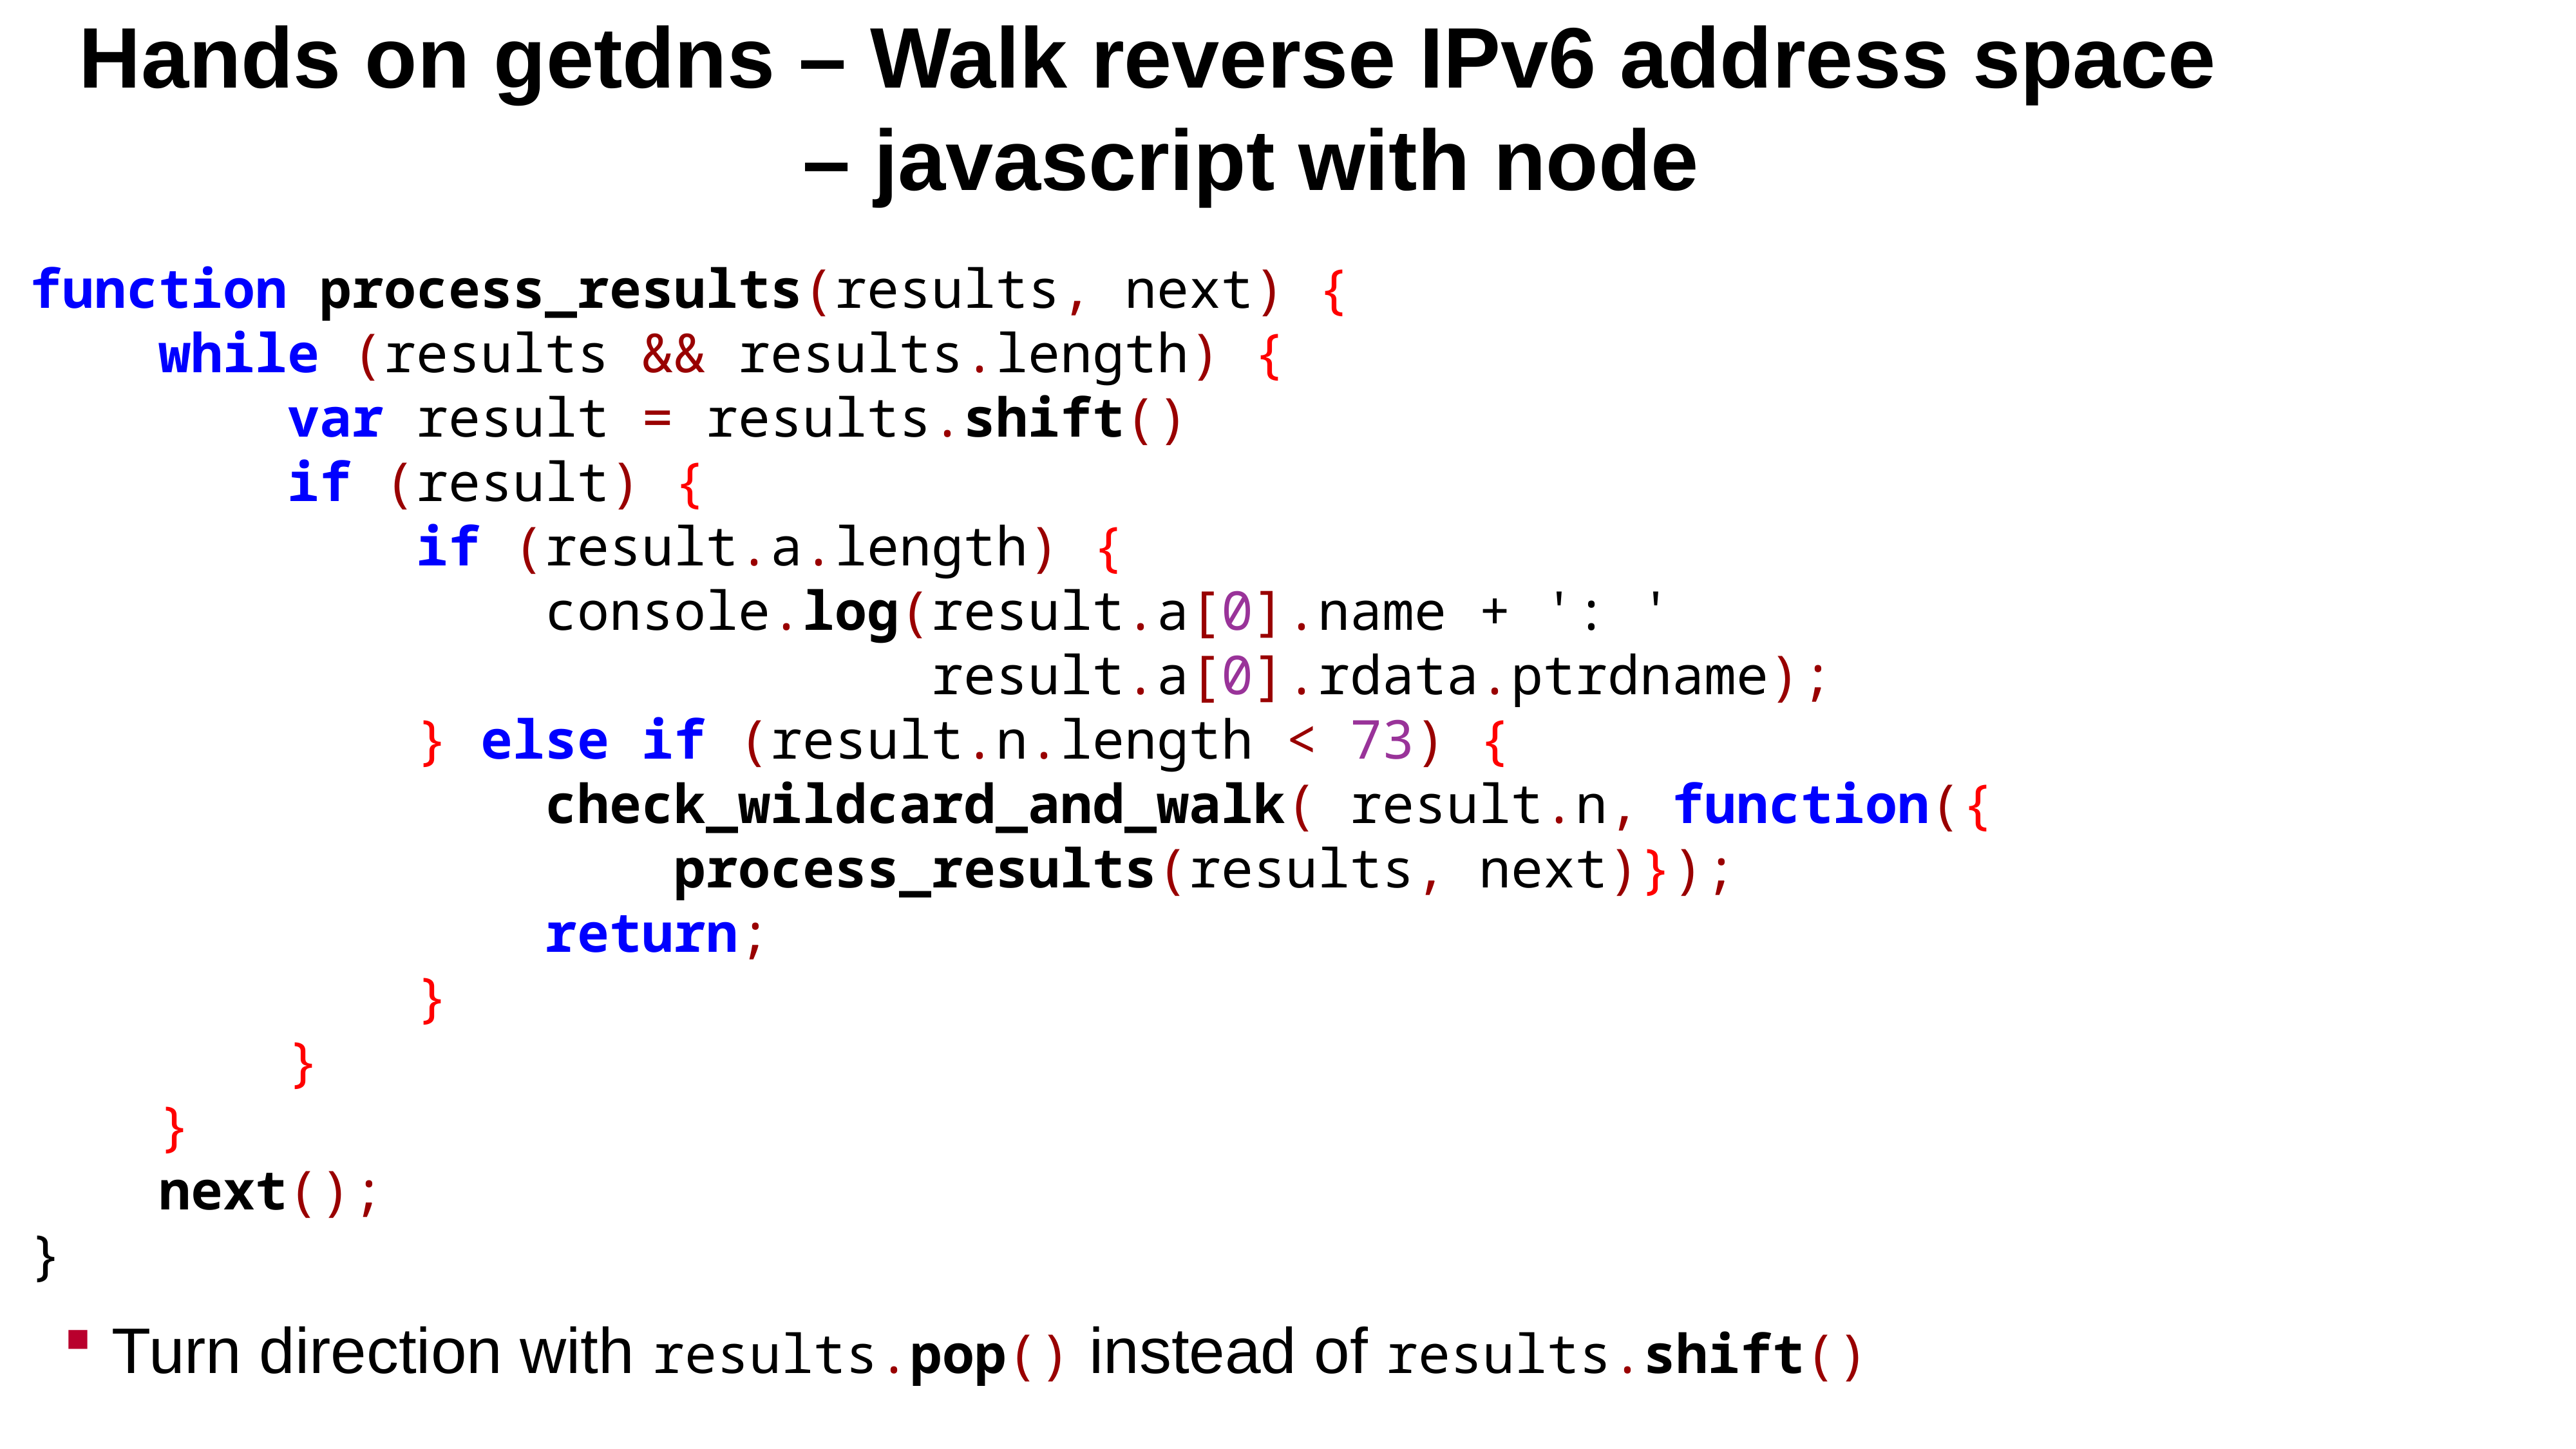

# Hands on getdns – Walk reverse IPv6 address space – javascript with node
function process_results(results, next) {
 while (results && results.length) {
 var result = results.shift()
 if (result) {
 if (result.a.length) {
 console.log(result.a[0].name + ': '
 result.a[0].rdata.ptrdname);
 } else if (result.n.length < 73) {
 check_wildcard_and_walk( result.n, function({
 process_results(results, next)});
 return;
 }
 }
 }
 next();
}
Turn direction with results.pop() instead of results.shift()